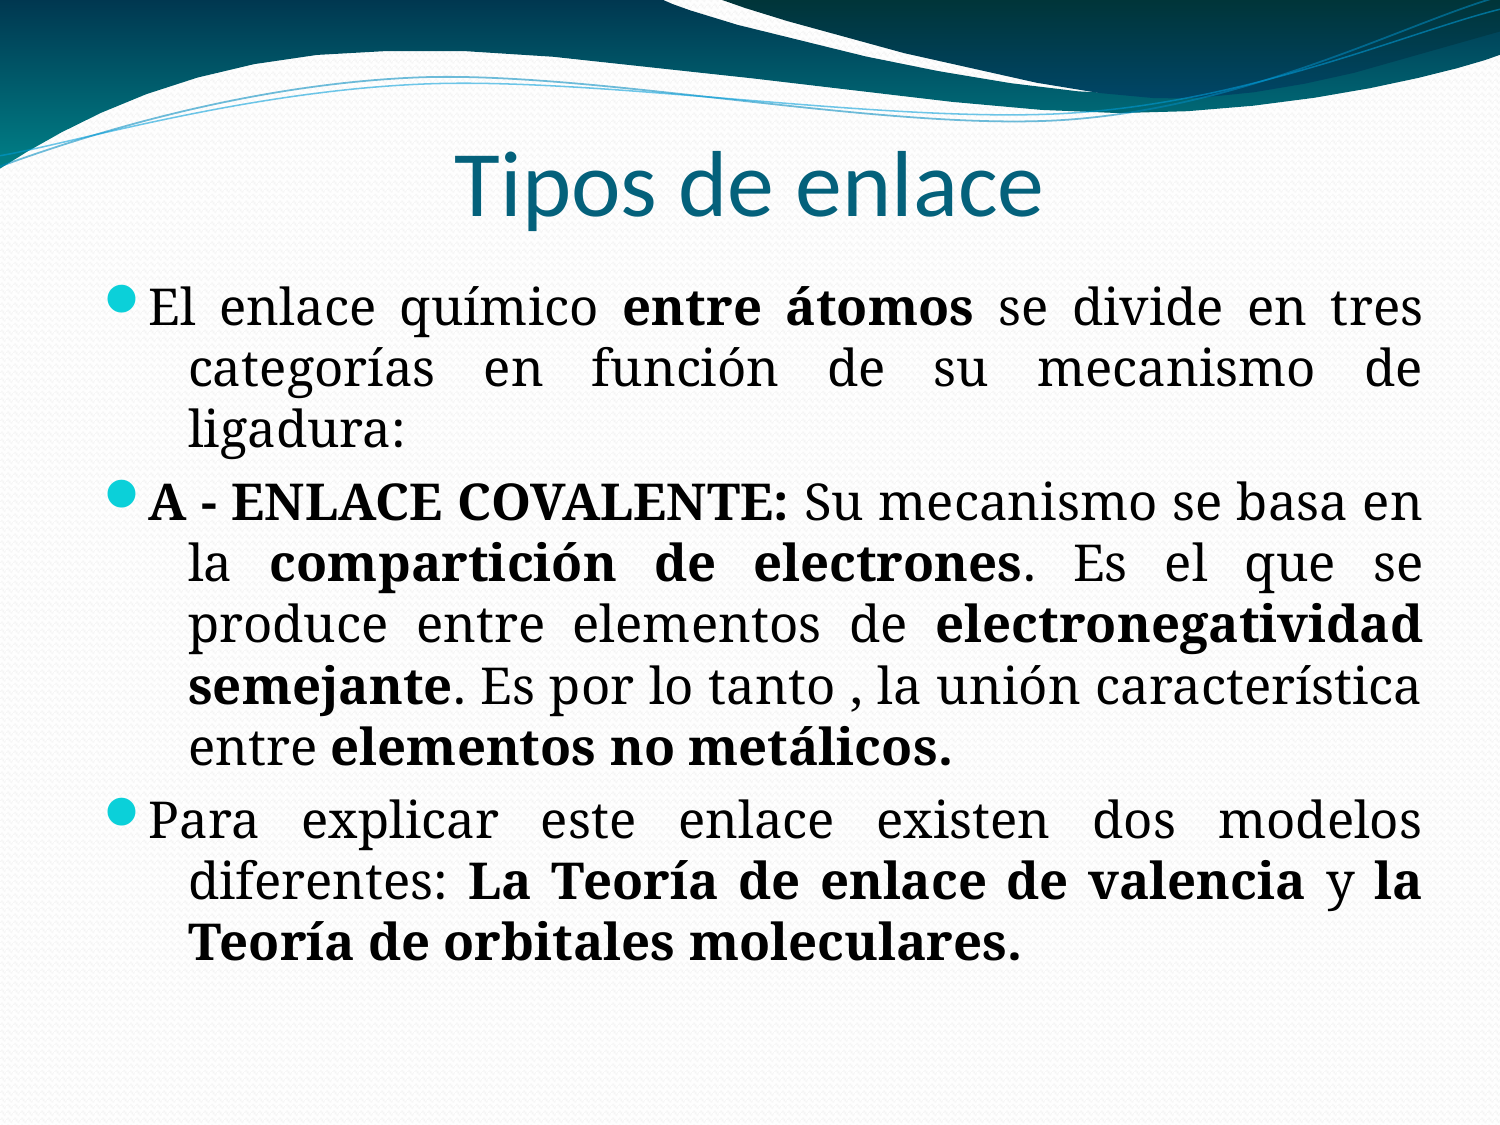

# Tipos de enlace
El enlace químico entre átomos se divide en tres categorías en función de su mecanismo de ligadura:
A - ENLACE COVALENTE: Su mecanismo se basa en la compartición de electrones. Es el que se produce entre elementos de electronegatividad semejante. Es por lo tanto , la unión característica entre elementos no metálicos.
Para explicar este enlace existen dos modelos diferentes: La Teoría de enlace de valencia y la Teoría de orbitales moleculares.